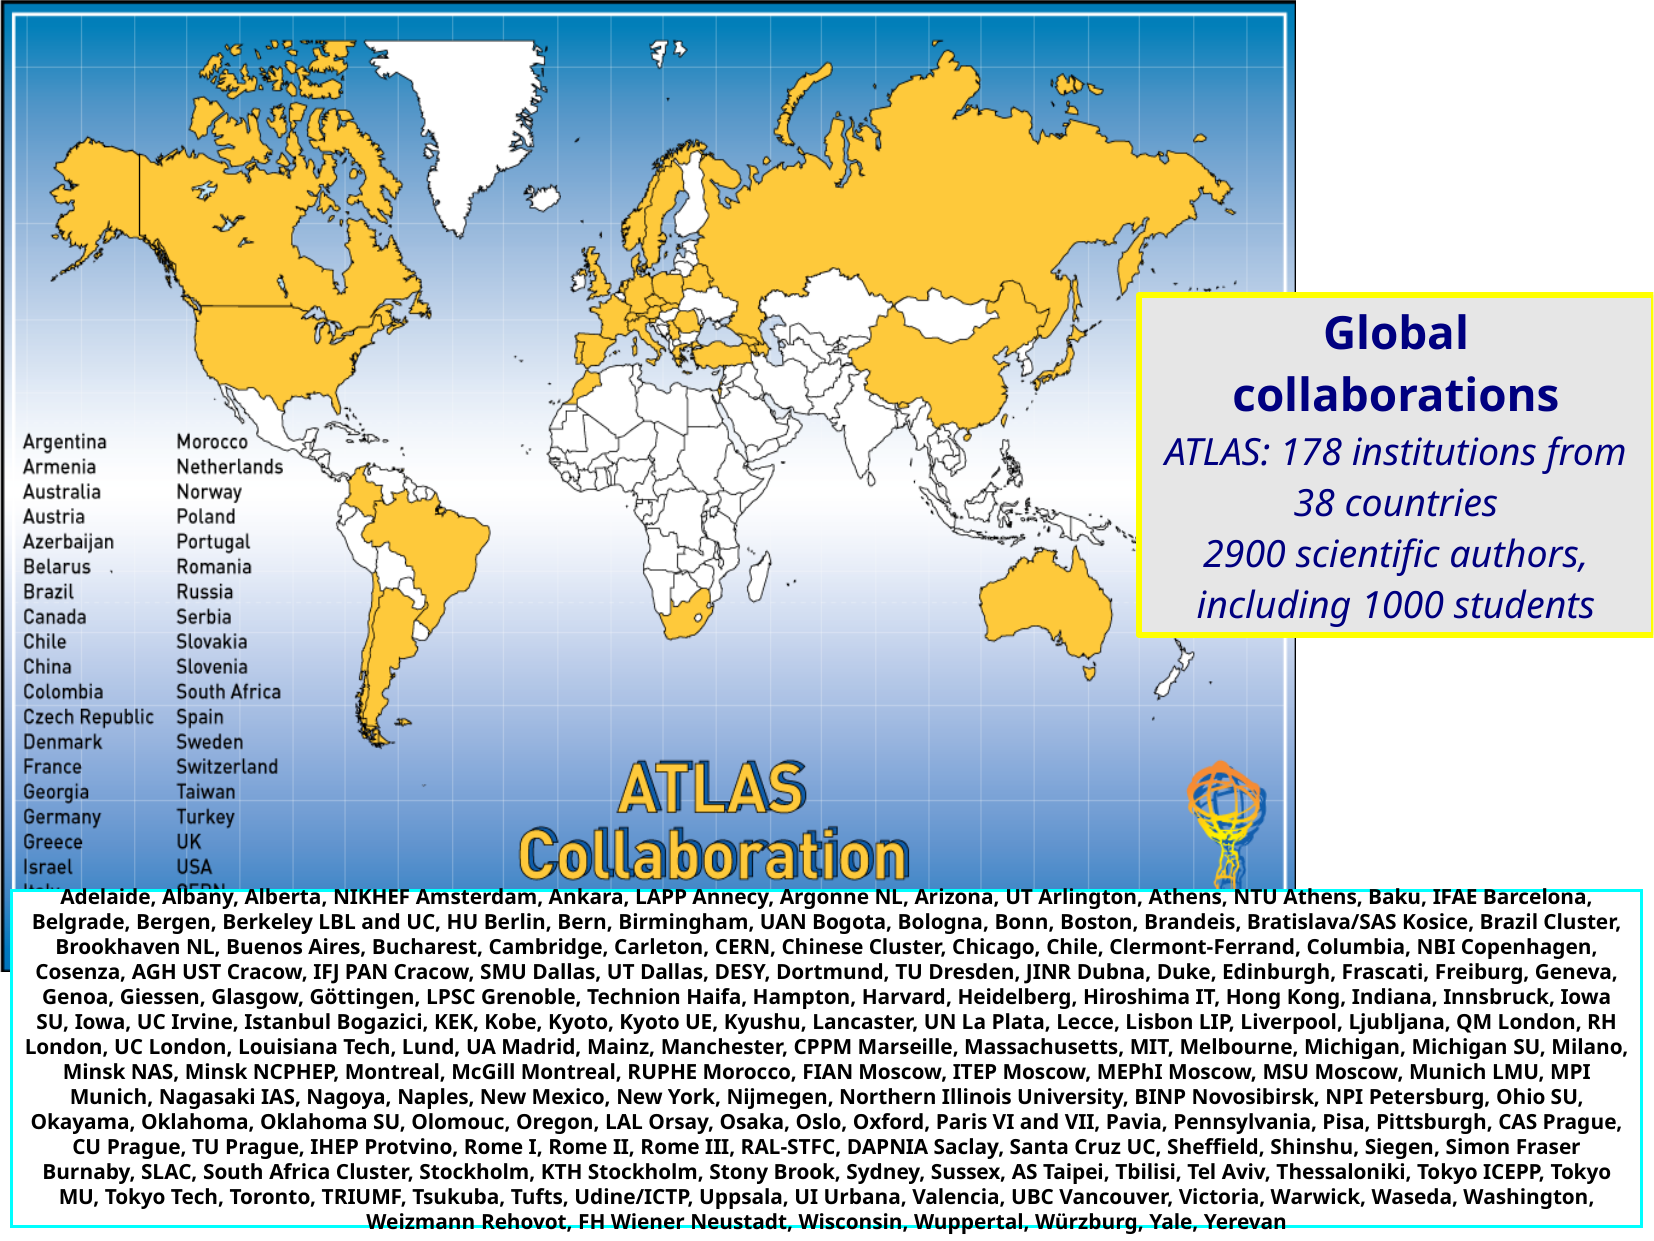

Global collaborations
ATLAS: 178 institutions from 38 countries
2900 scientific authors, including 1000 students
Adelaide, Albany, Alberta, NIKHEF Amsterdam, Ankara, LAPP Annecy, Argonne NL, Arizona, UT Arlington, Athens, NTU Athens, Baku, IFAE Barcelona, Belgrade, Bergen, Berkeley LBL and UC, HU Berlin, Bern, Birmingham, UAN Bogota, Bologna, Bonn, Boston, Brandeis, Bratislava/SAS Kosice, Brazil Cluster, Brookhaven NL, Buenos Aires, Bucharest, Cambridge, Carleton, CERN, Chinese Cluster, Chicago, Chile, Clermont-Ferrand, Columbia, NBI Copenhagen, Cosenza, AGH UST Cracow, IFJ PAN Cracow, SMU Dallas, UT Dallas, DESY, Dortmund, TU Dresden, JINR Dubna, Duke, Edinburgh, Frascati, Freiburg, Geneva, Genoa, Giessen, Glasgow, Göttingen, LPSC Grenoble, Technion Haifa, Hampton, Harvard, Heidelberg, Hiroshima IT, Hong Kong, Indiana, Innsbruck, Iowa SU, Iowa, UC Irvine, Istanbul Bogazici, KEK, Kobe, Kyoto, Kyoto UE, Kyushu, Lancaster, UN La Plata, Lecce, Lisbon LIP, Liverpool, Ljubljana, QM London, RH London, UC London, Louisiana Tech, Lund, UA Madrid, Mainz, Manchester, CPPM Marseille, Massachusetts, MIT, Melbourne, Michigan, Michigan SU, Milano, Minsk NAS, Minsk NCPHEP, Montreal, McGill Montreal, RUPHE Morocco, FIAN Moscow, ITEP Moscow, MEPhI Moscow, MSU Moscow, Munich LMU, MPI Munich, Nagasaki IAS, Nagoya, Naples, New Mexico, New York, Nijmegen, Northern Illinois University, BINP Novosibirsk, NPI Petersburg, Ohio SU, Okayama, Oklahoma, Oklahoma SU, Olomouc, Oregon, LAL Orsay, Osaka, Oslo, Oxford, Paris VI and VII, Pavia, Pennsylvania, Pisa, Pittsburgh, CAS Prague, CU Prague, TU Prague, IHEP Protvino, Rome I, Rome II, Rome III, RAL-STFC, DAPNIA Saclay, Santa Cruz UC, Sheffield, Shinshu, Siegen, Simon Fraser Burnaby, SLAC, South Africa Cluster, Stockholm, KTH Stockholm, Stony Brook, Sydney, Sussex, AS Taipei, Tbilisi, Tel Aviv, Thessaloniki, Tokyo ICEPP, Tokyo MU, Tokyo Tech, Toronto, TRIUMF, Tsukuba, Tufts, Udine/ICTP, Uppsala, UI Urbana, Valencia, UBC Vancouver, Victoria, Warwick, Waseda, Washington, Weizmann Rehovot, FH Wiener Neustadt, Wisconsin, Wuppertal, Würzburg, Yale, Yerevan